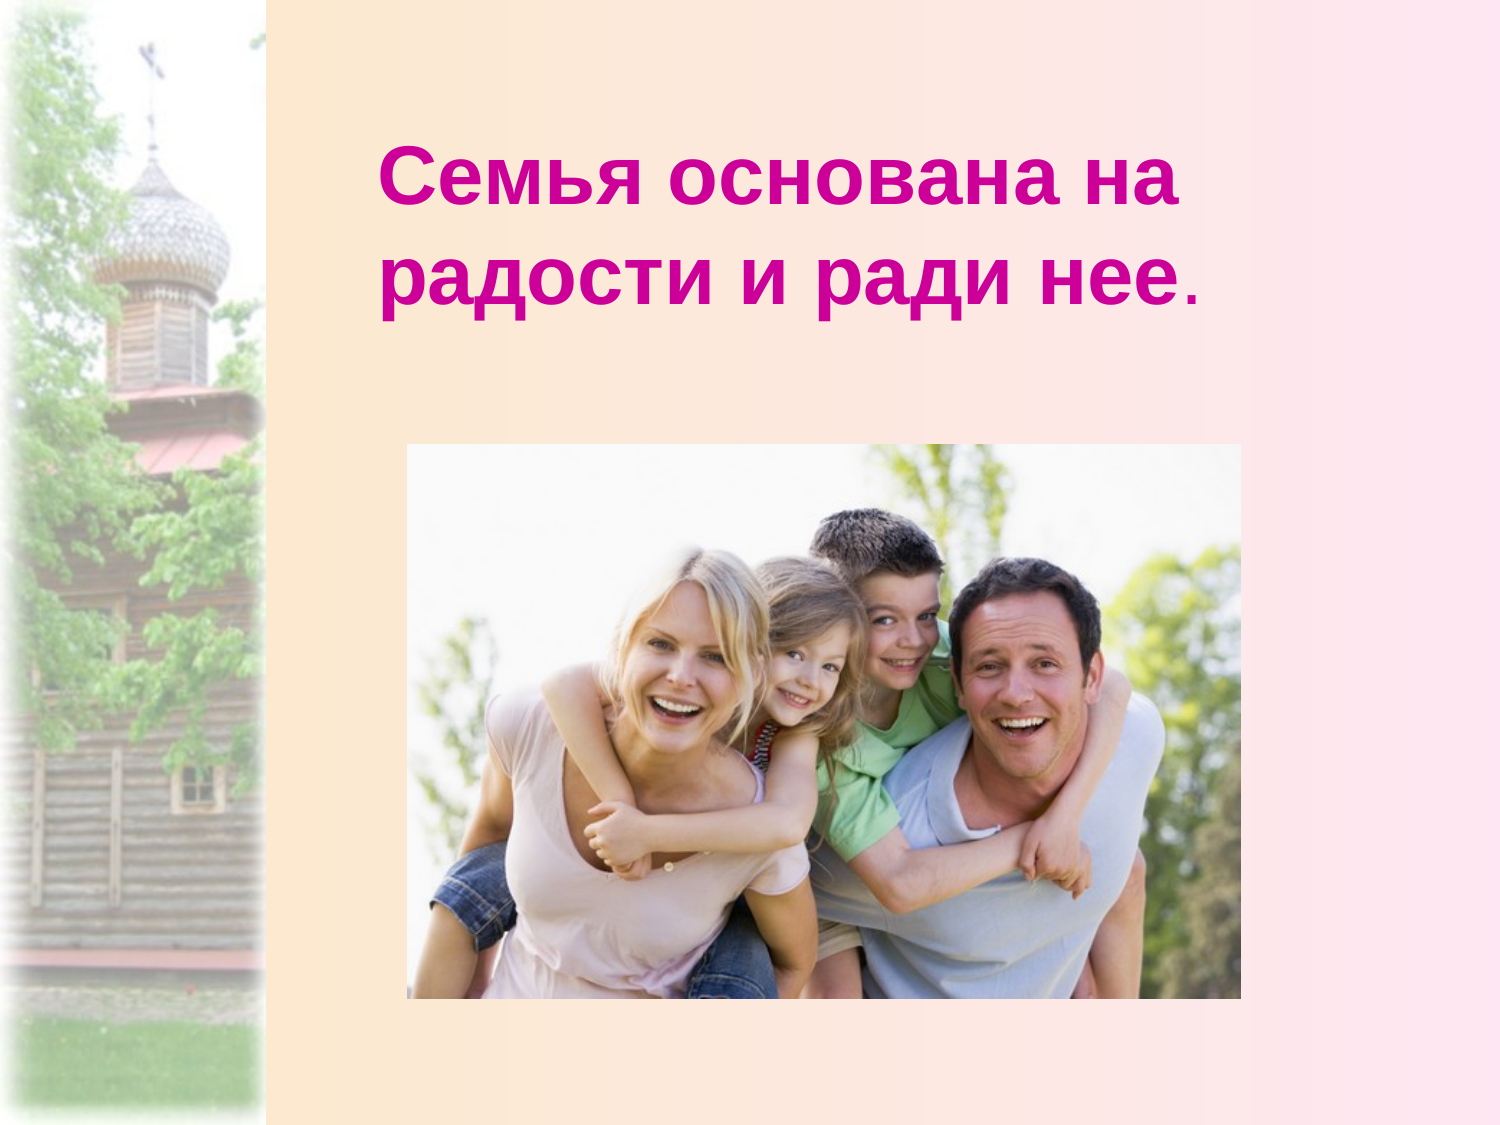

Семья основана на радости и ради нее.